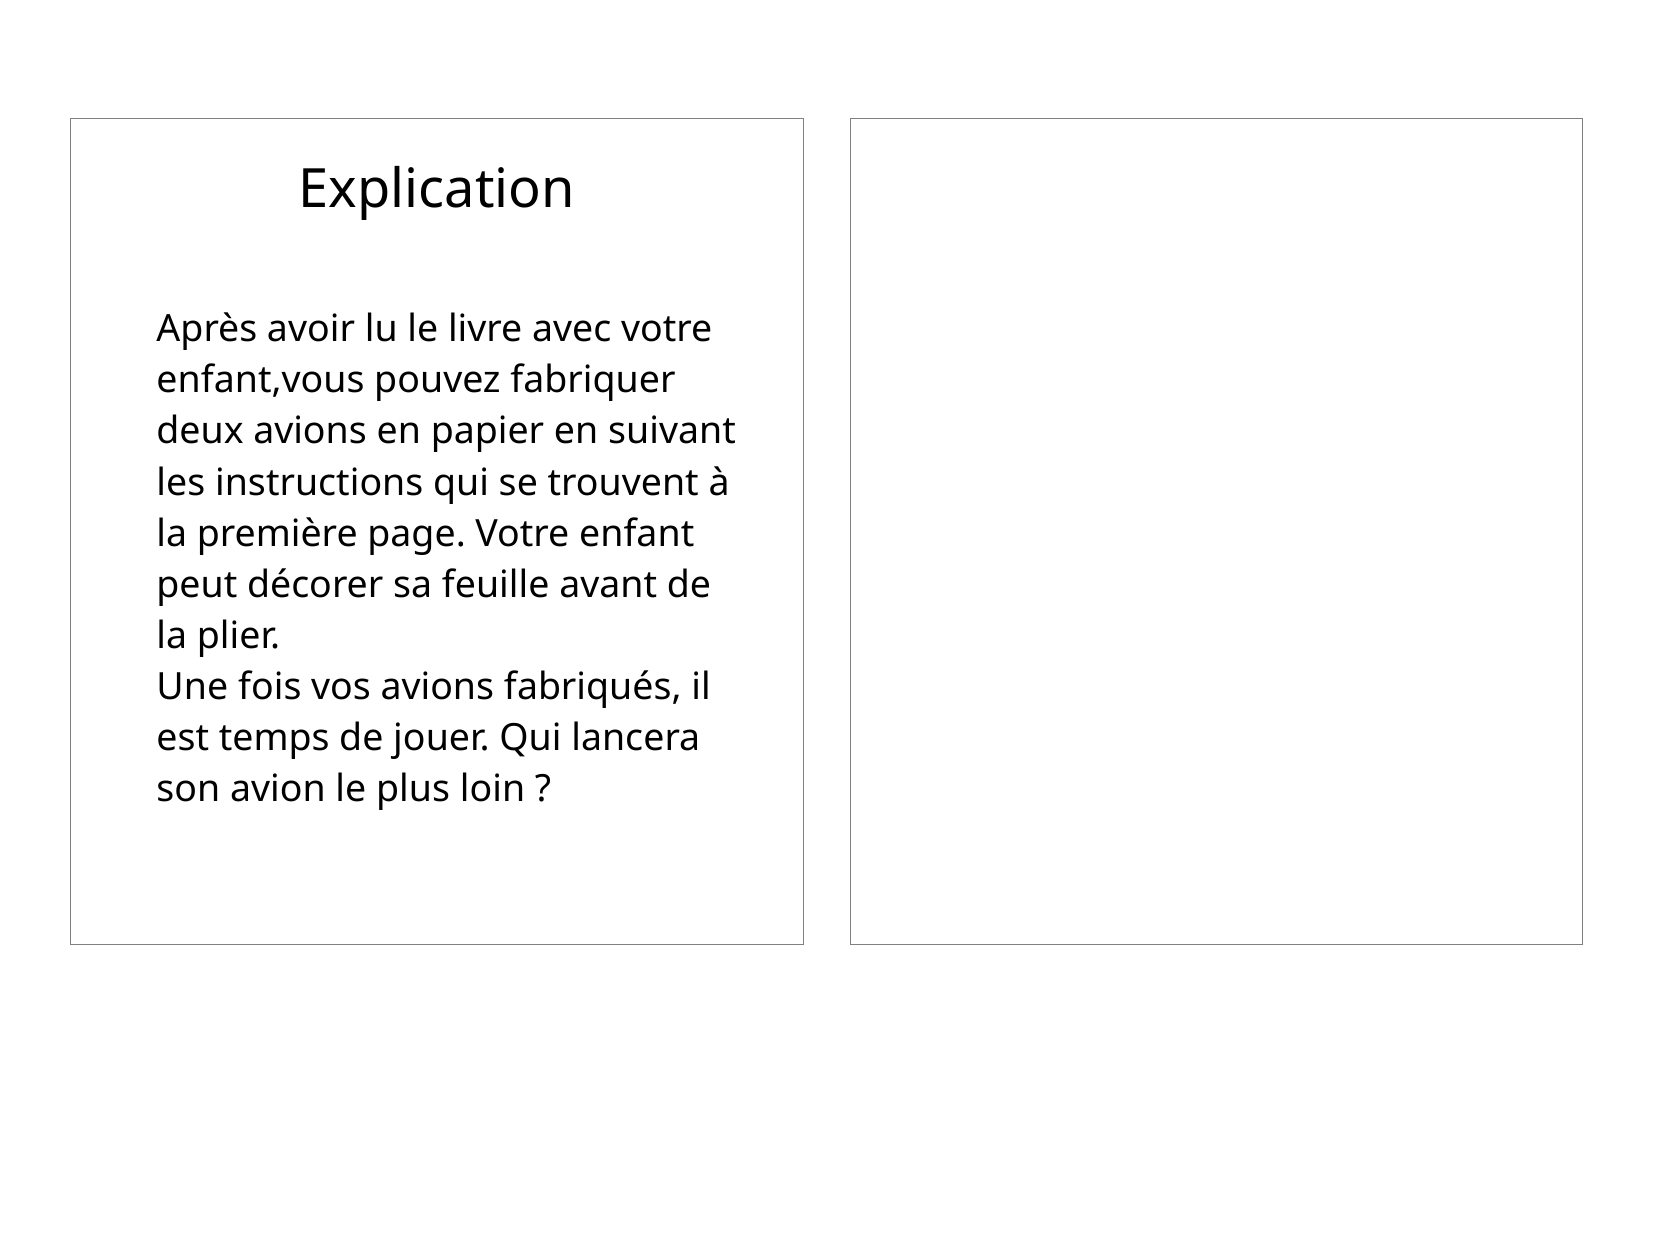

Explication
Après avoir lu le livre avec votre enfant,vous pouvez fabriquer deux avions en papier en suivant les instructions qui se trouvent à la première page. Votre enfant peut décorer sa feuille avant de la plier.
Une fois vos avions fabriqués, il est temps de jouer. Qui lancera son avion le plus loin ?